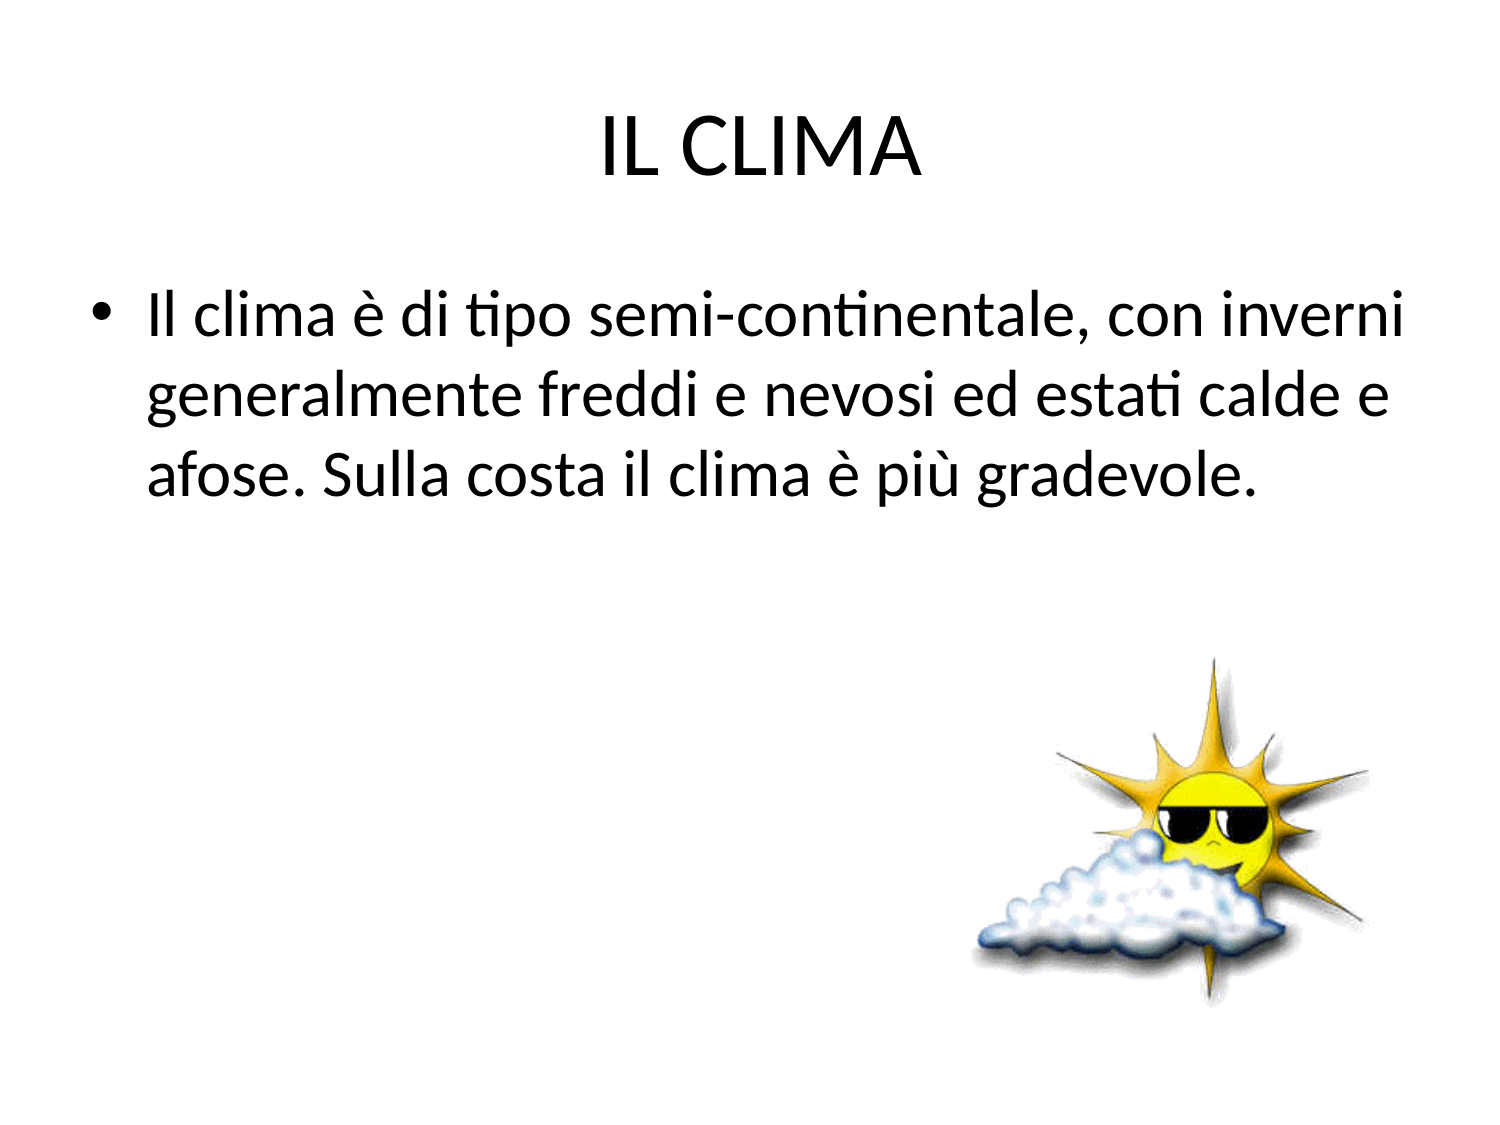

# IL CLIMA
Il clima è di tipo semi-continentale, con inverni generalmente freddi e nevosi ed estati calde e afose. Sulla costa il clima è più gradevole.